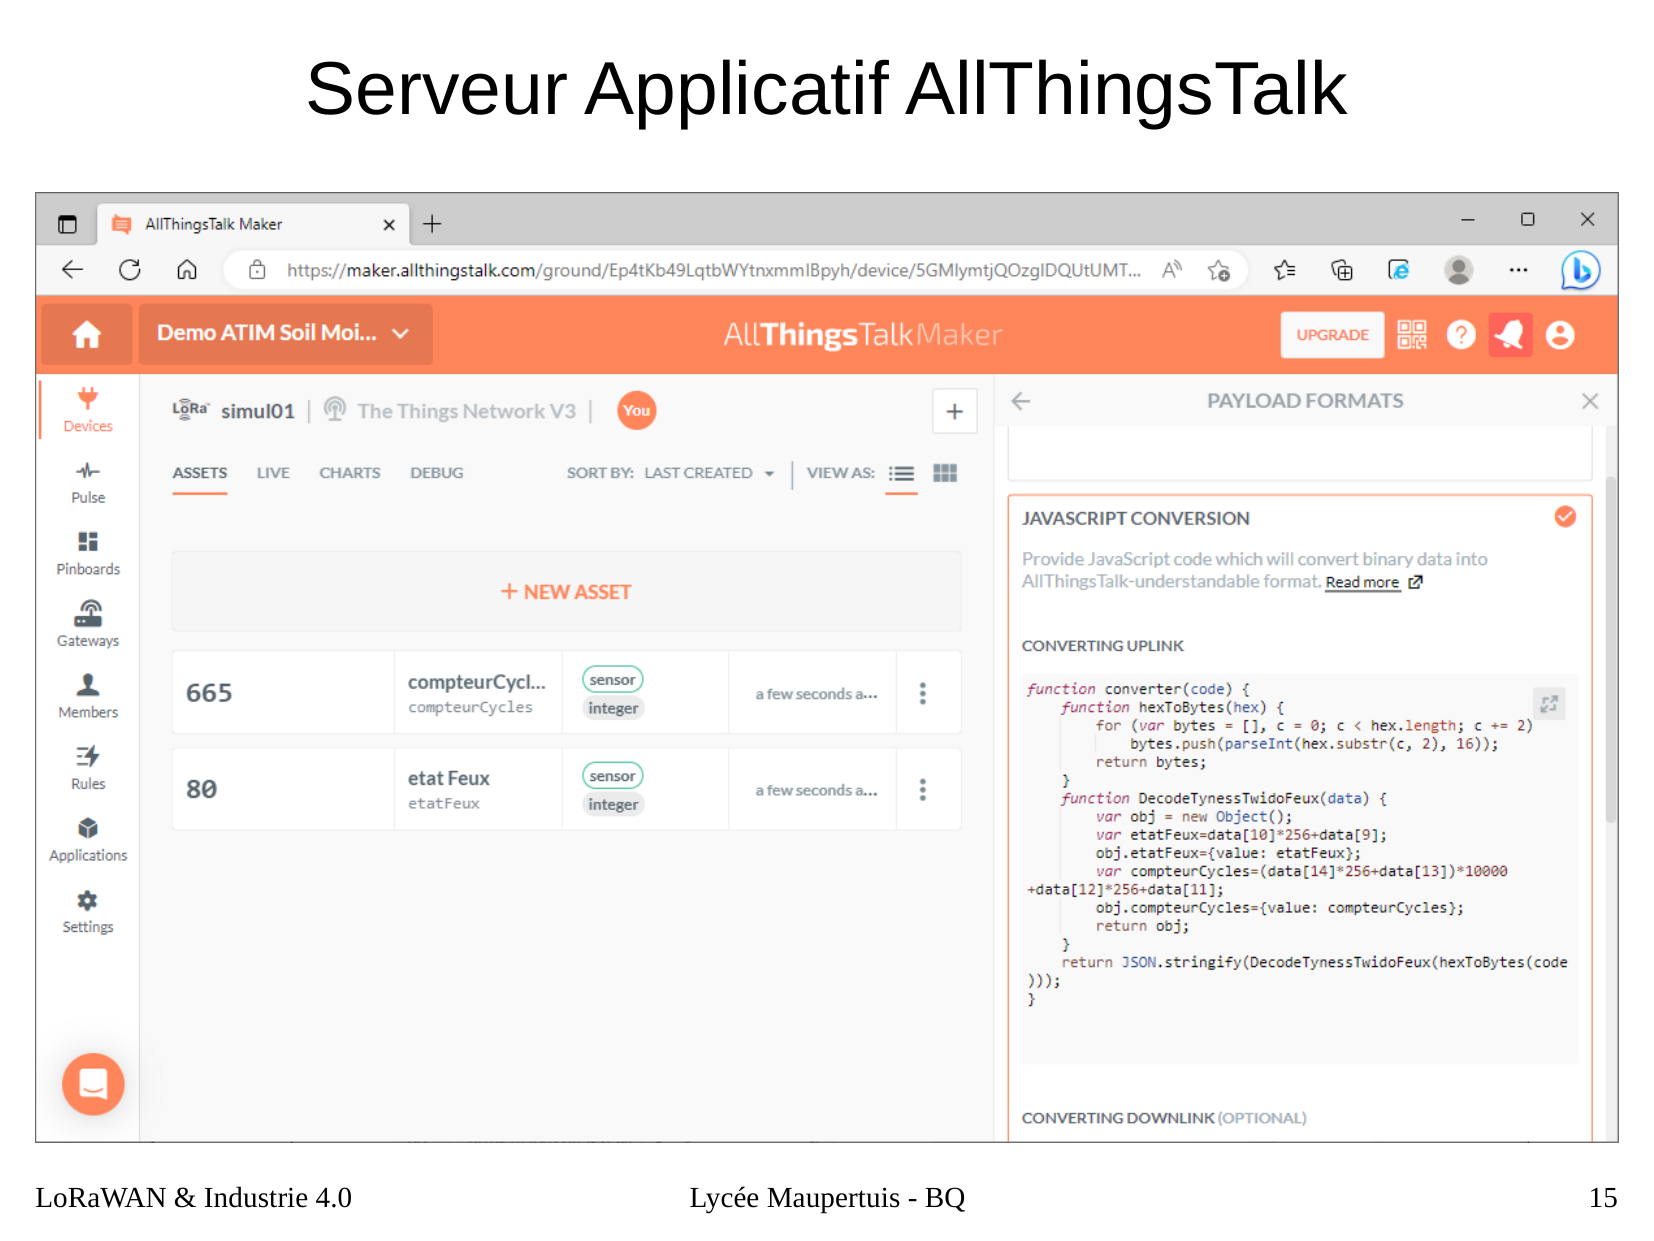

# Serveur Applicatif AllThingsTalk
LoRaWAN & Industrie 4.0
Lycée Maupertuis - BQ
15